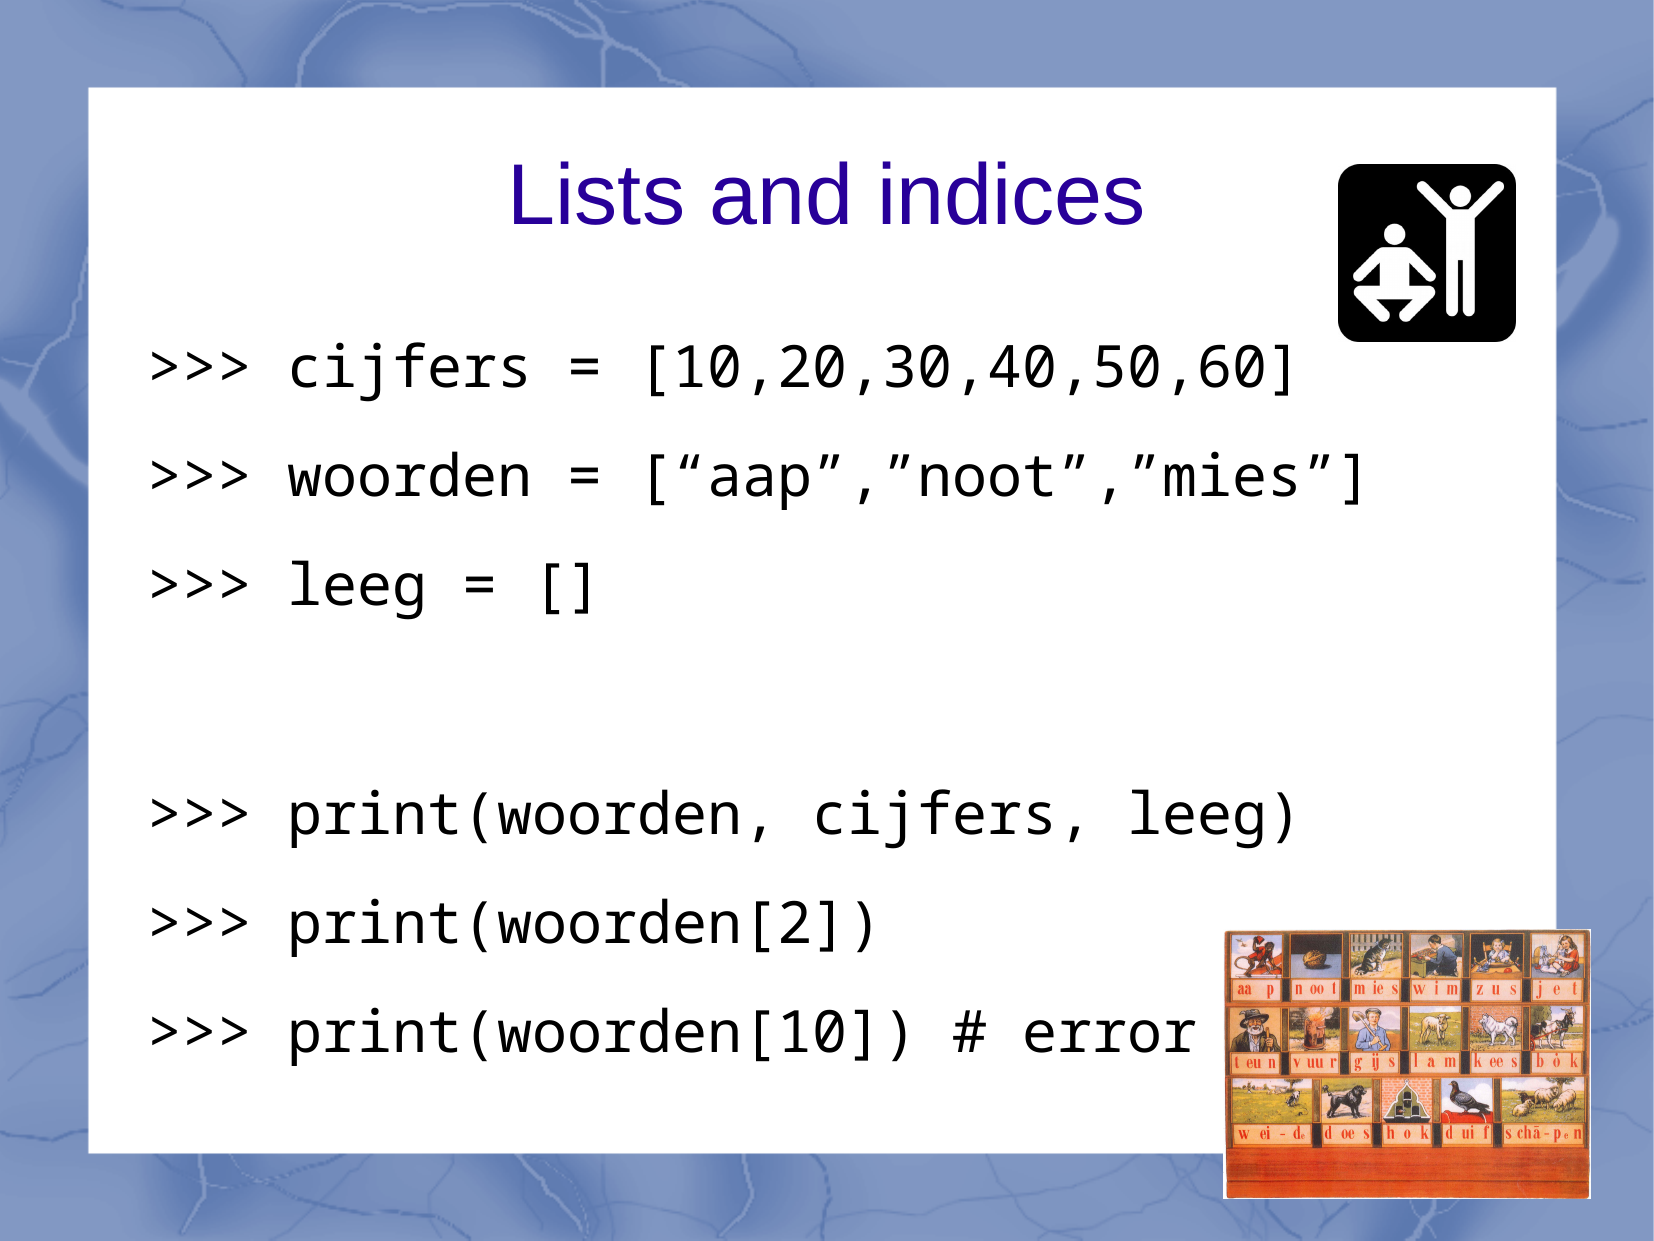

# Lists and indices
>>> cijfers = [10,20,30,40,50,60]
>>> woorden = [“aap”,”noot”,”mies”]
>>> leeg = []
>>> print(woorden, cijfers, leeg)
>>> print(woorden[2])
>>> print(woorden[10]) # error